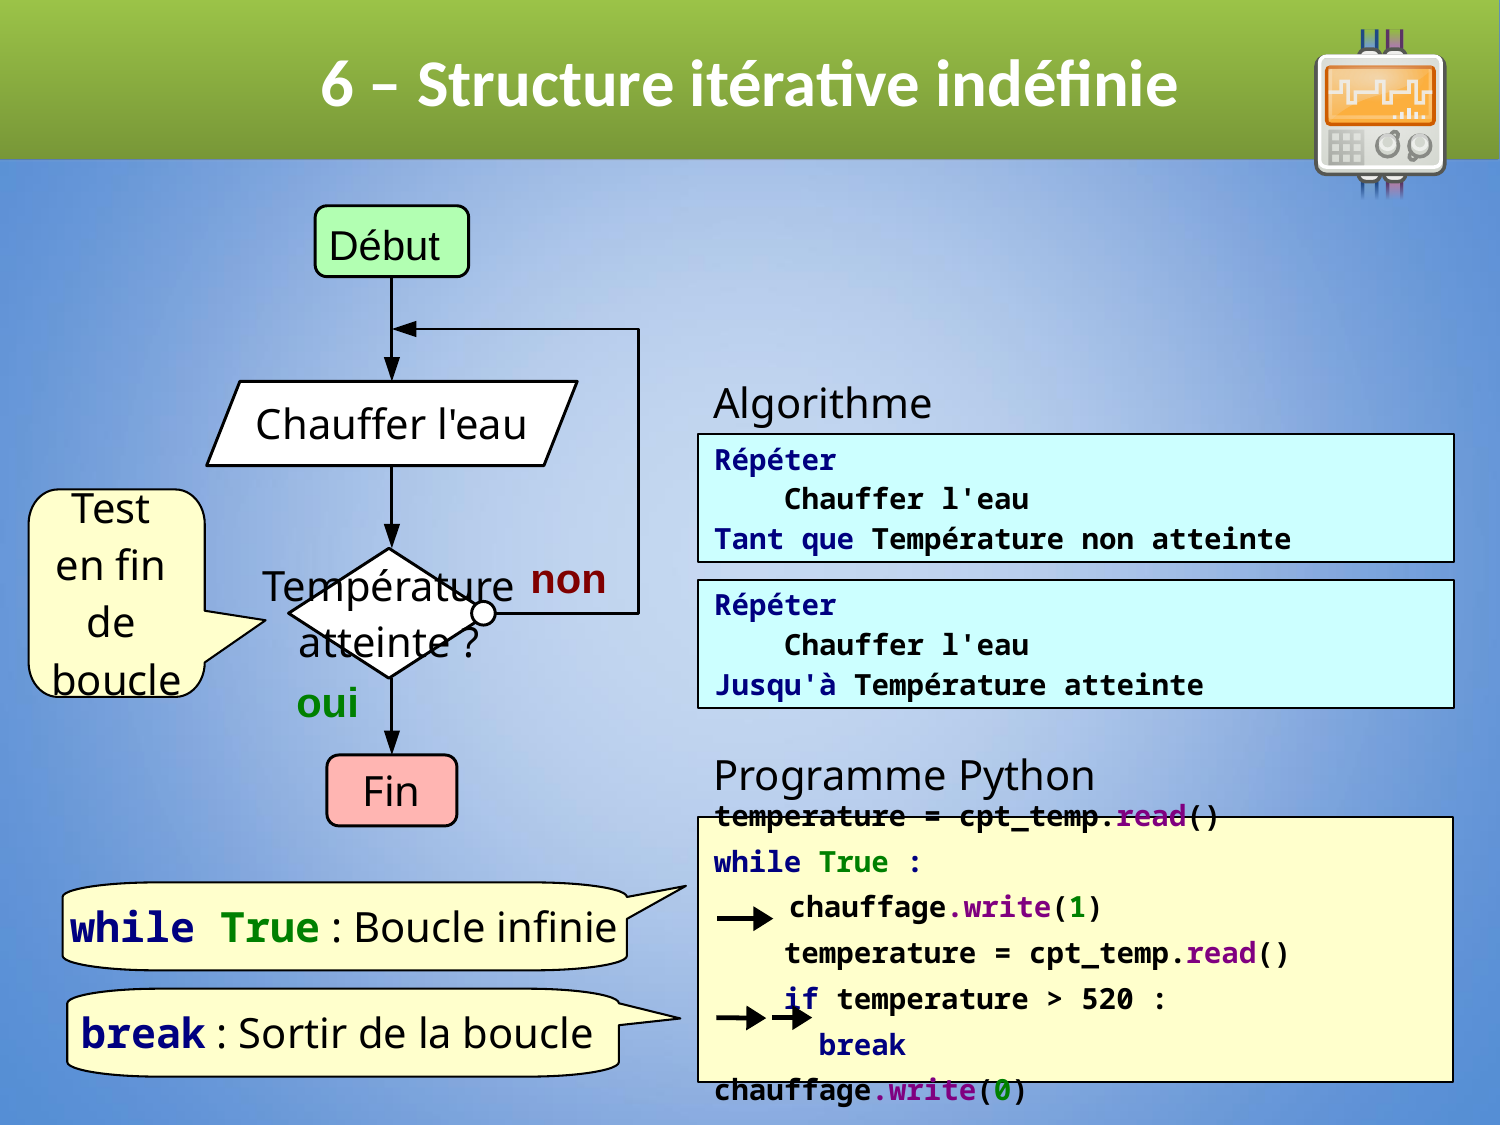

6 – Structure itérative indéfinie
Début
Algorithme
Chauffer l'eau
Répéter
 Chauffer l'eau
Tant que Température non atteinte
Test
en fin
de
boucle
Température
atteinte ?
non
Répéter
 Chauffer l'eau
Jusqu'à Température atteinte
oui
Programme Python
Fin
temperature = cpt_temp.read()
while True :
 chauffage.write(1)
 temperature = cpt_temp.read()
 if temperature > 520 :
 break
chauffage.write(0)
while True : Boucle infinie
break : Sortir de la boucle